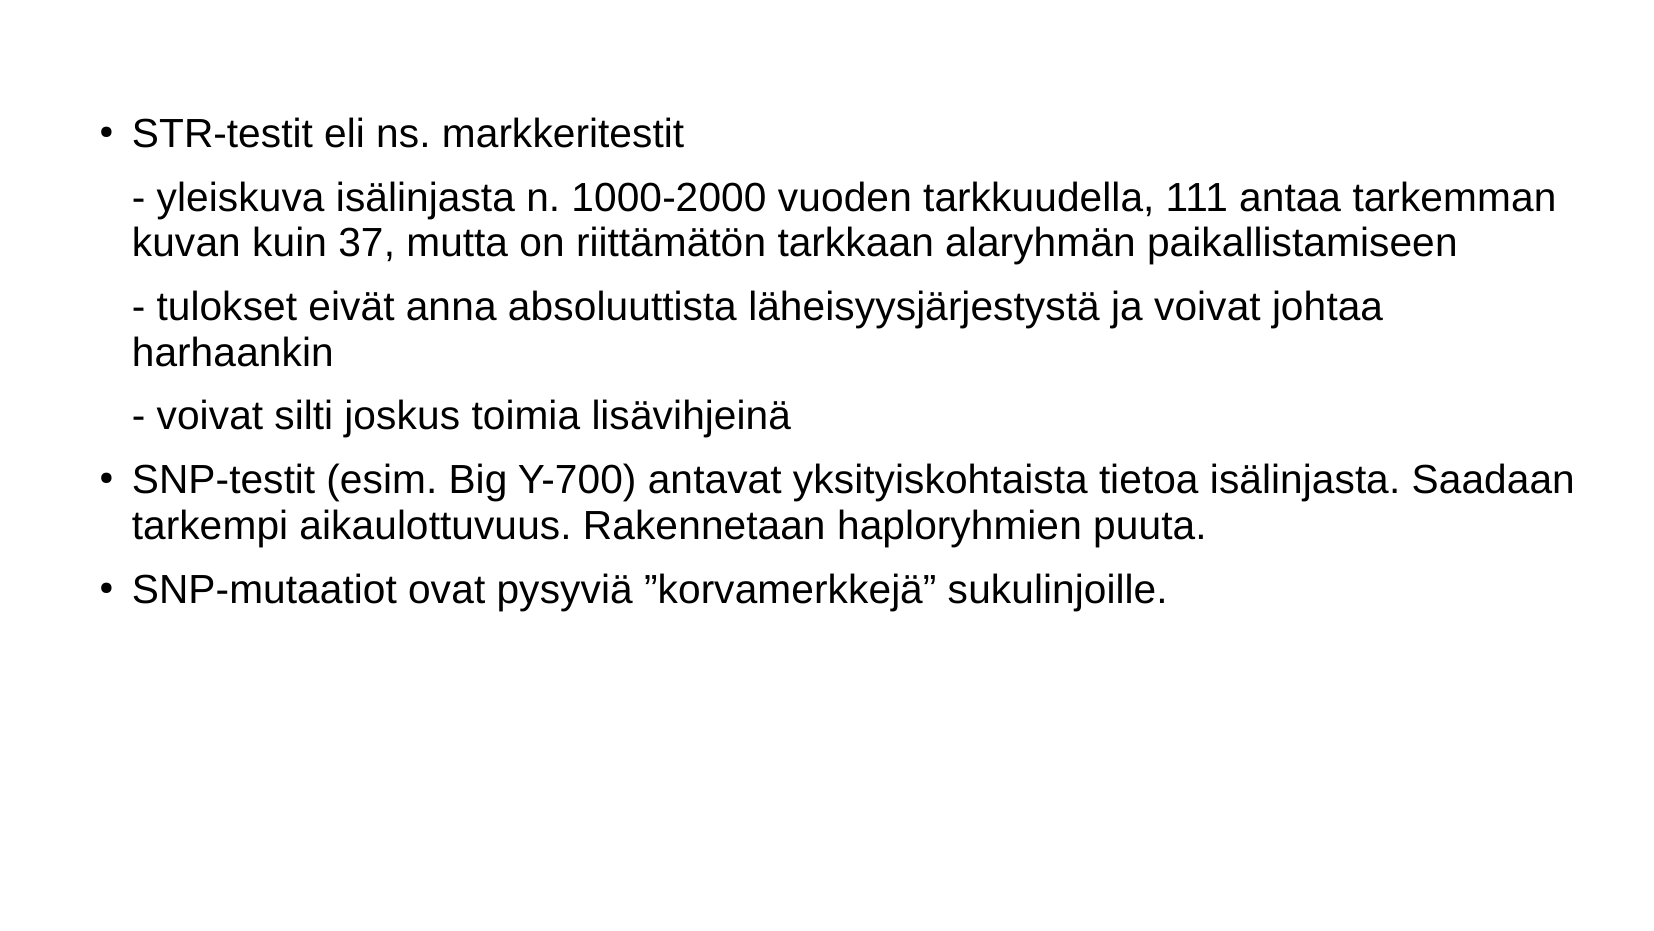

# STR-testit eli ns. markkeritestit
- yleiskuva isälinjasta n. 1000-2000 vuoden tarkkuudella, 111 antaa tarkemman kuvan kuin 37, mutta on riittämätön tarkkaan alaryhmän paikallistamiseen
- tulokset eivät anna absoluuttista läheisyysjärjestystä ja voivat johtaa harhaankin
- voivat silti joskus toimia lisävihjeinä
SNP-testit (esim. Big Y-700) antavat yksityiskohtaista tietoa isälinjasta. Saadaan tarkempi aikaulottuvuus. Rakennetaan haploryhmien puuta.
SNP-mutaatiot ovat pysyviä ”korvamerkkejä” sukulinjoille.